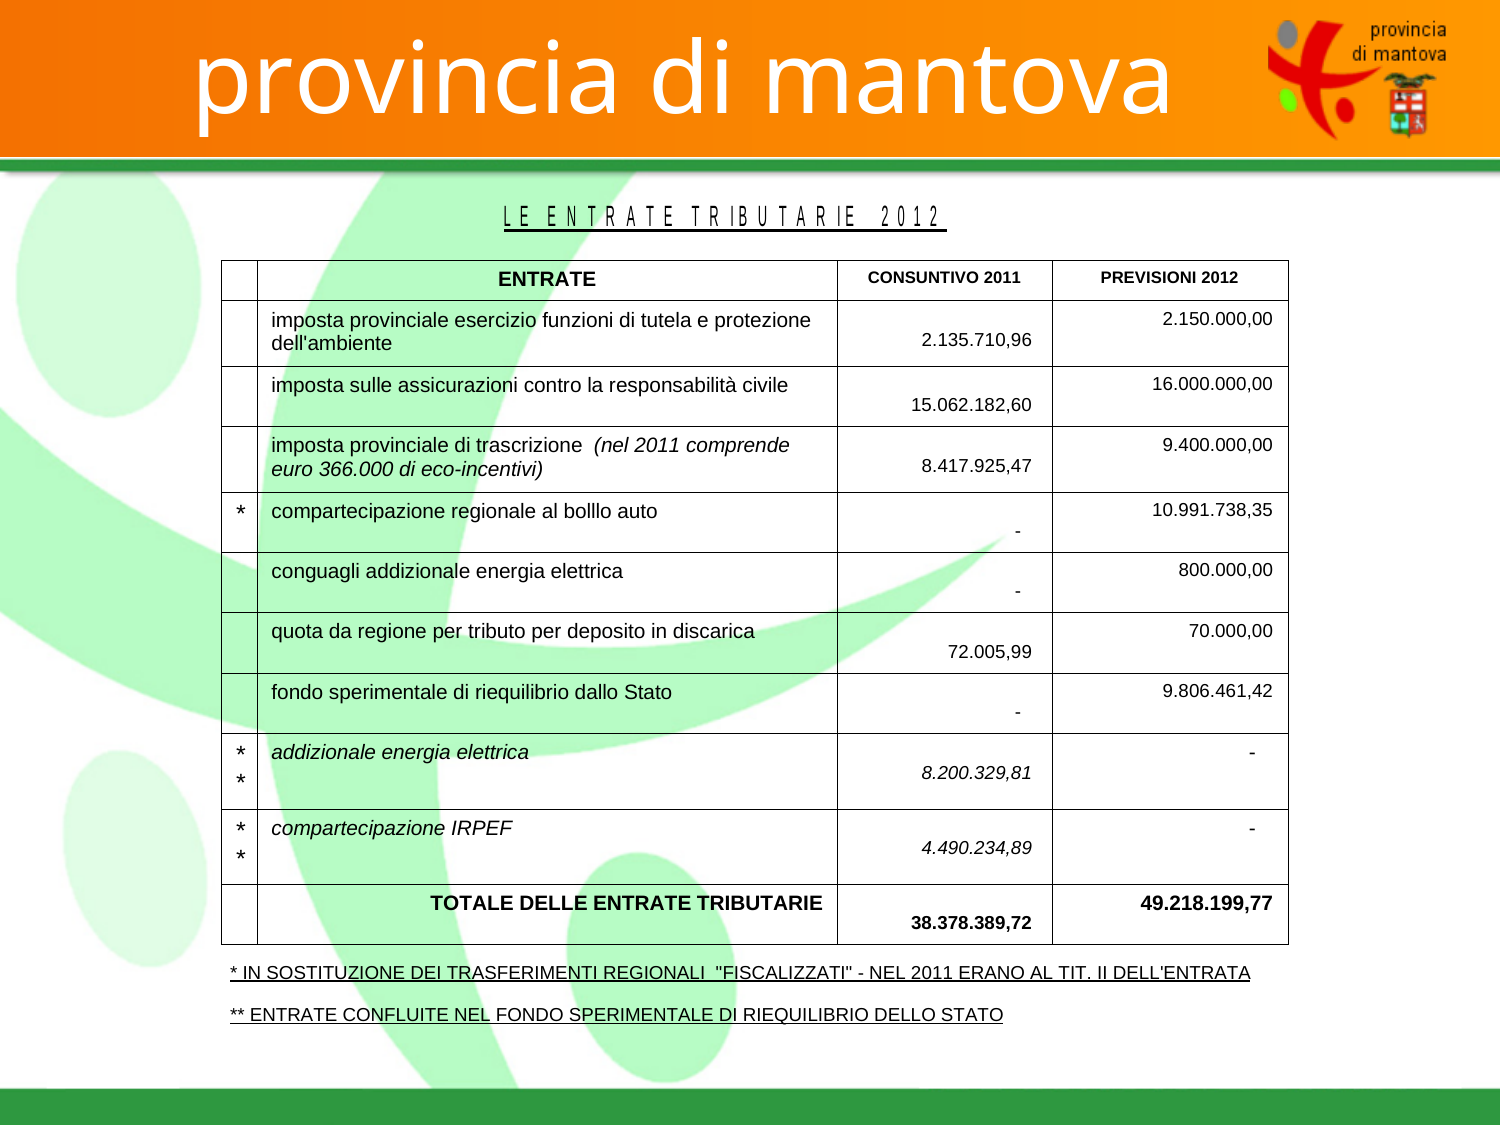

provincia di mantova
| | ENTRATE | CONSUNTIVO 2011 | PREVISIONI 2012 |
| --- | --- | --- | --- |
| | imposta provinciale esercizio funzioni di tutela e protezione dell'ambiente | 2.135.710,96 | 2.150.000,00 |
| | imposta sulle assicurazioni contro la responsabilità civile | 15.062.182,60 | 16.000.000,00 |
| | imposta provinciale di trascrizione (nel 2011 comprende euro 366.000 di eco-incentivi) | 8.417.925,47 | 9.400.000,00 |
| \* | compartecipazione regionale al bolllo auto | - | 10.991.738,35 |
| | conguagli addizionale energia elettrica | - | 800.000,00 |
| | quota da regione per tributo per deposito in discarica | 72.005,99 | 70.000,00 |
| | fondo sperimentale di riequilibrio dallo Stato | - | 9.806.461,42 |
| \*\* | addizionale energia elettrica | 8.200.329,81 | - |
| \*\* | compartecipazione IRPEF | 4.490.234,89 | - |
| | TOTALE DELLE ENTRATE TRIBUTARIE | 38.378.389,72 | 49.218.199,77 |
| \* IN SOSTITUZIONE DEI TRASFERIMENTI REGIONALI "FISCALIZZATI" - NEL 2011 ERANO AL TIT. II DELL'ENTRATA \*\* ENTRATE CONFLUITE NEL FONDO SPERIMENTALE DI RIEQUILIBRIO DELLO STATO |
| --- |